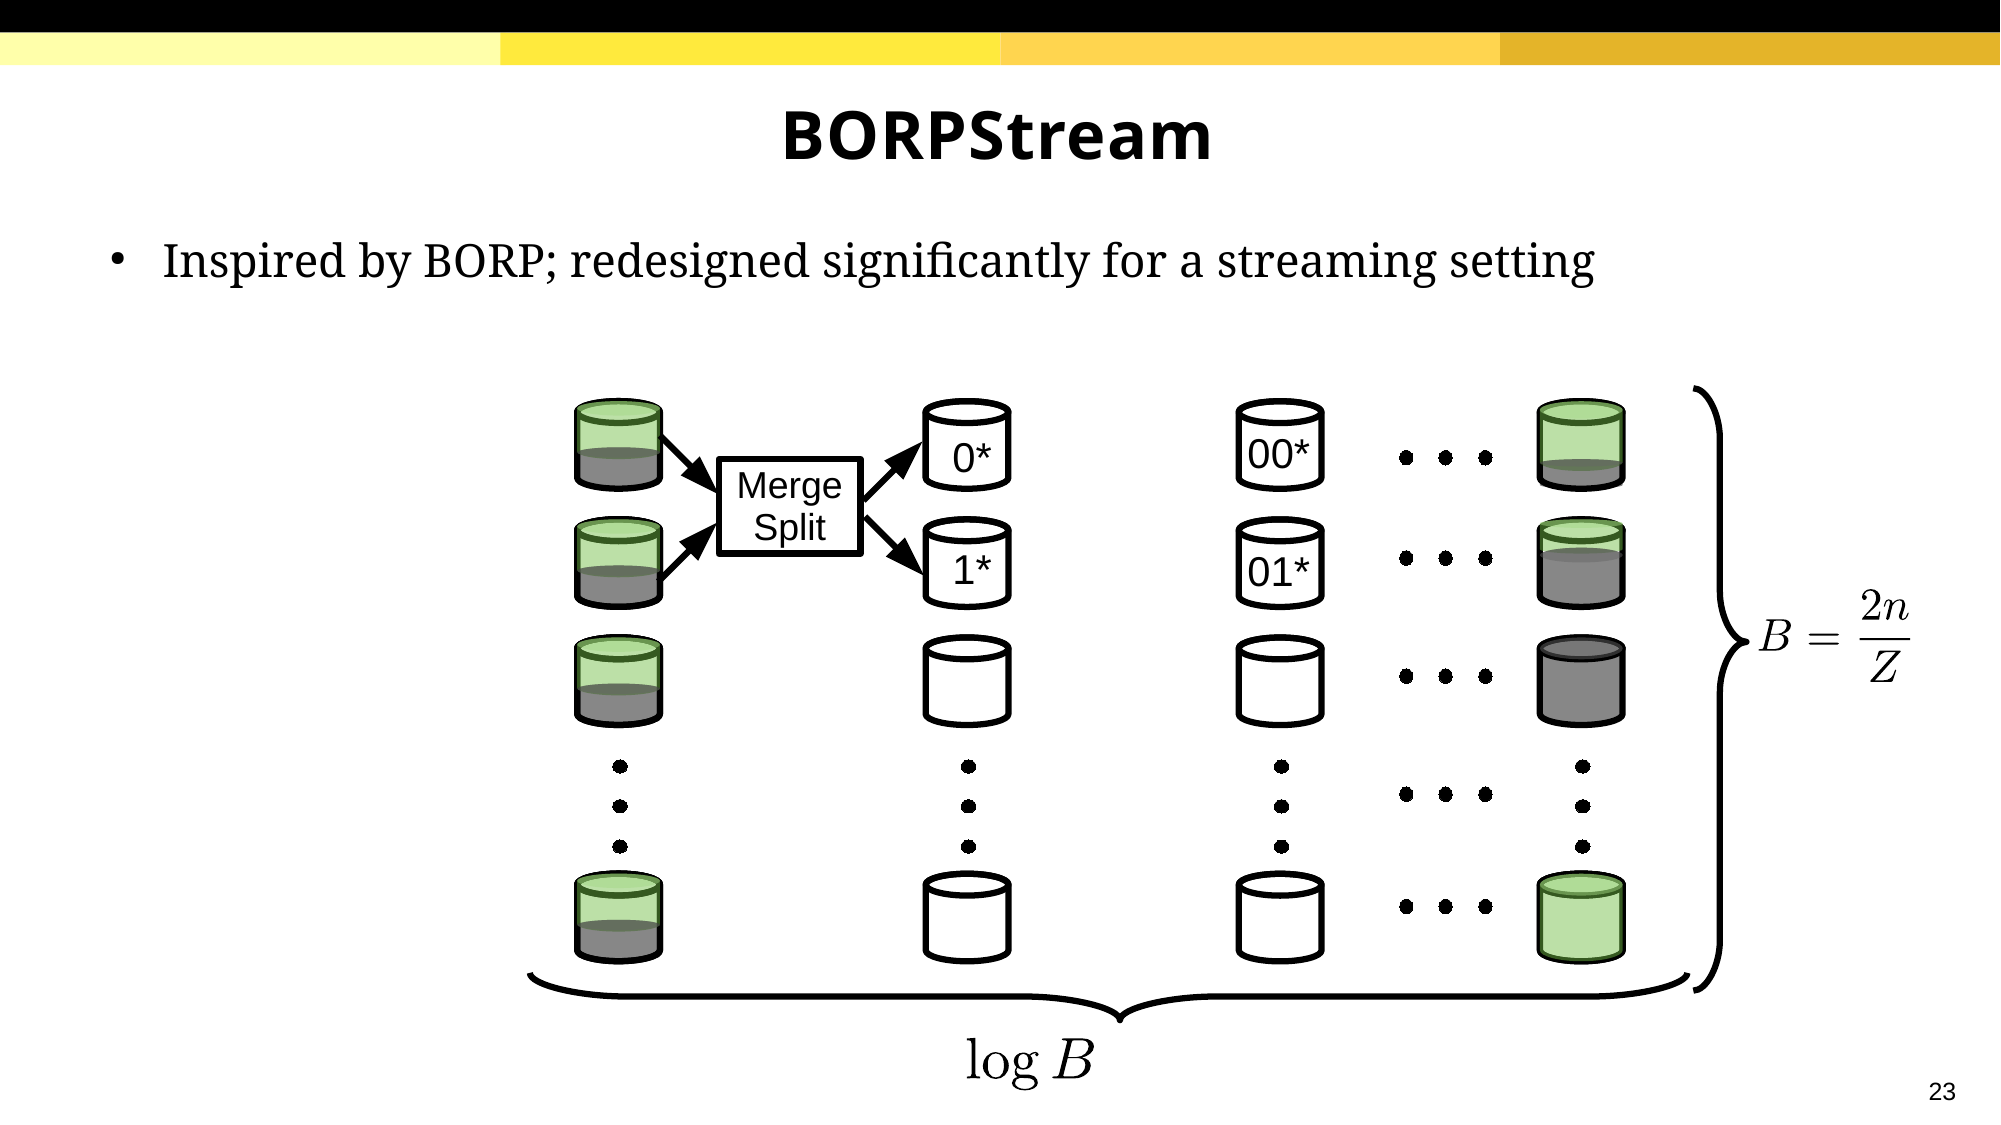

# BORPStream
Inspired by BORP; redesigned significantly for a streaming setting
00*
0*
Merge
Split
1*
01*
23